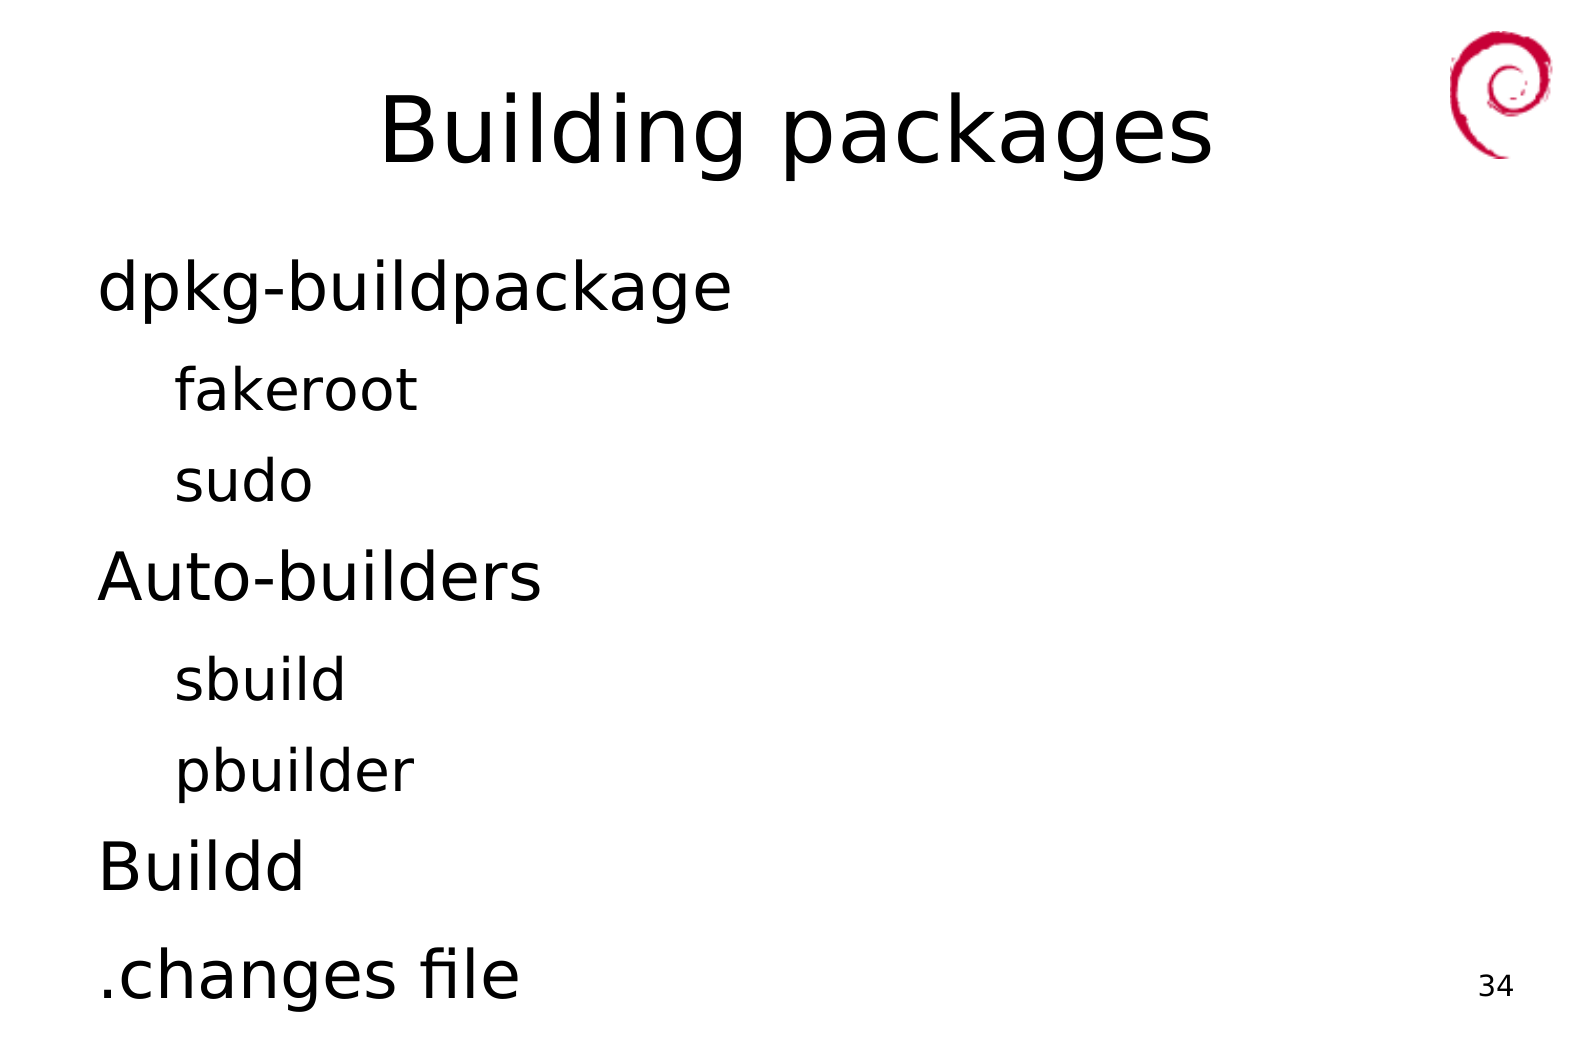

# Building packages
dpkg-buildpackage
fakeroot
sudo
Auto-builders
sbuild
pbuilder
Buildd
.changes file
34